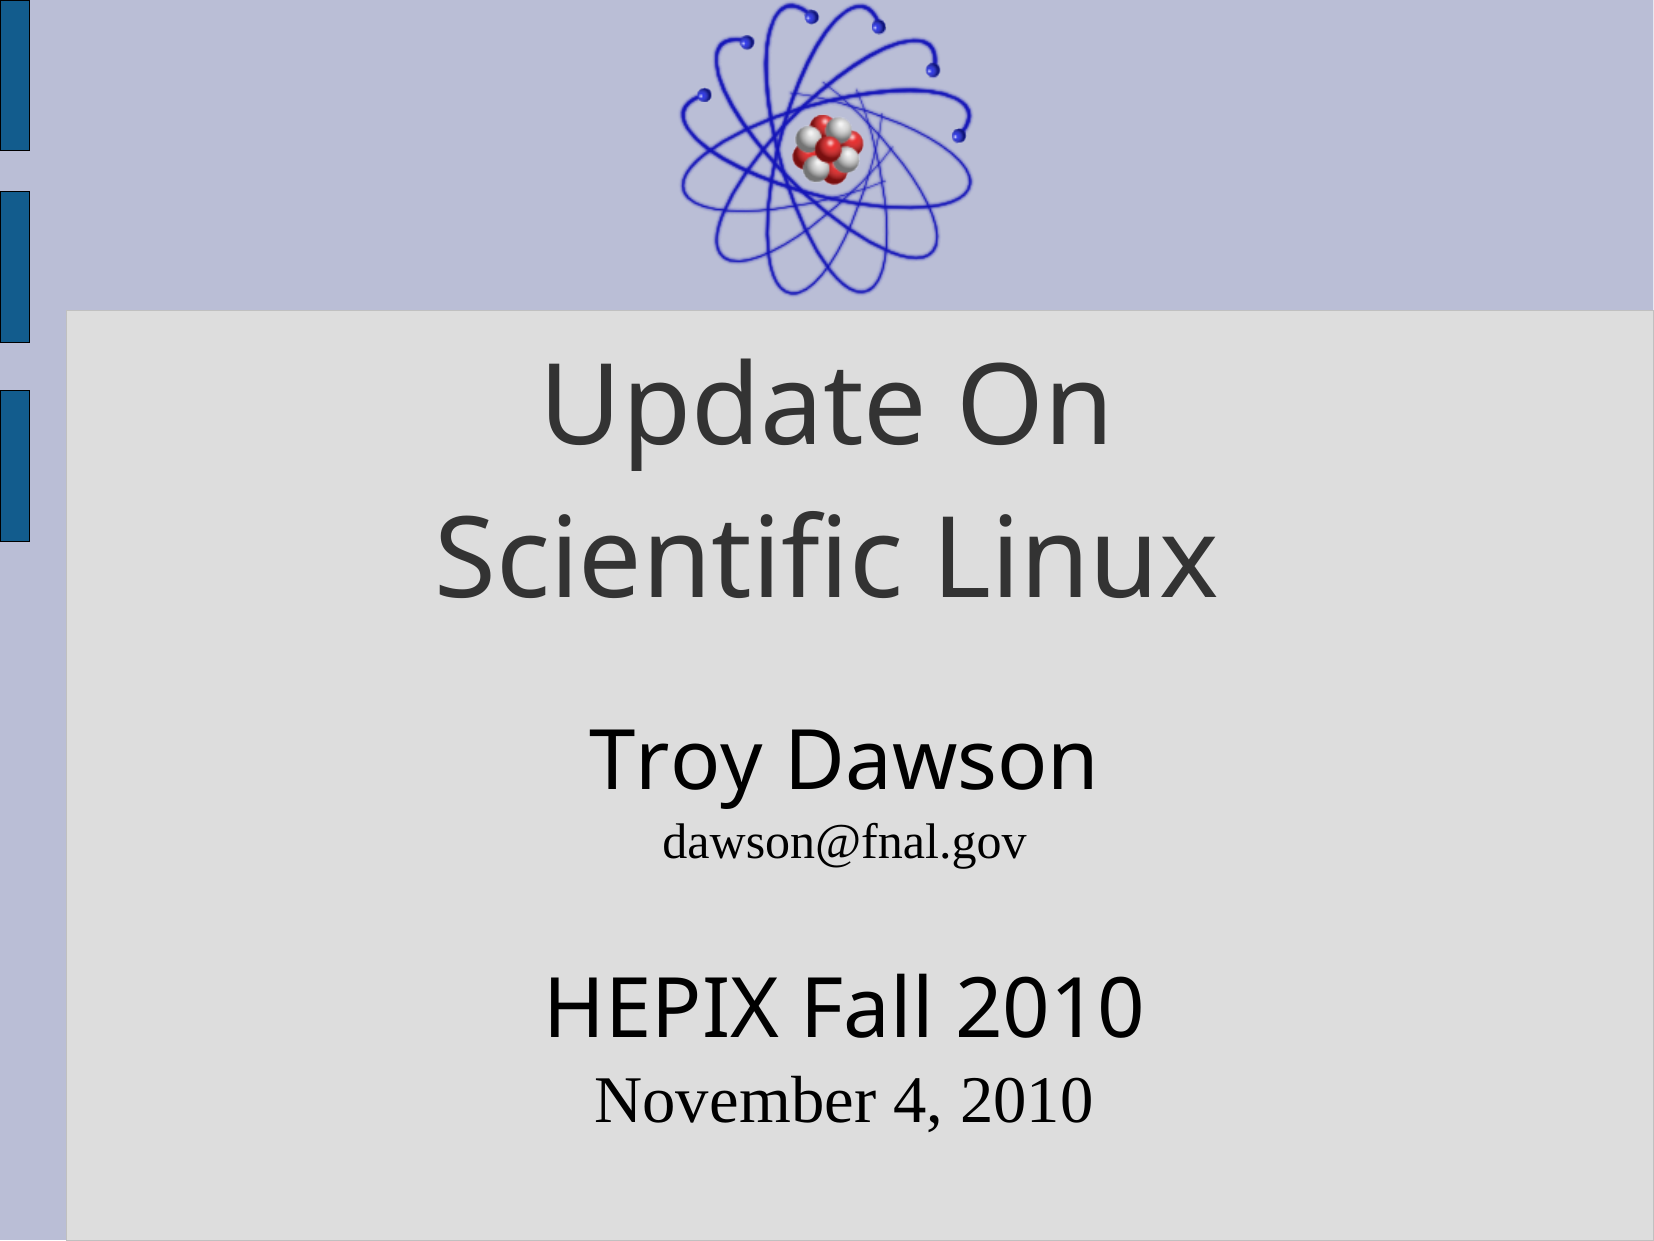

# Update On Scientific Linux
Troy Dawson
dawson@fnal.gov
HEPIX Fall 2010
November 4, 2010